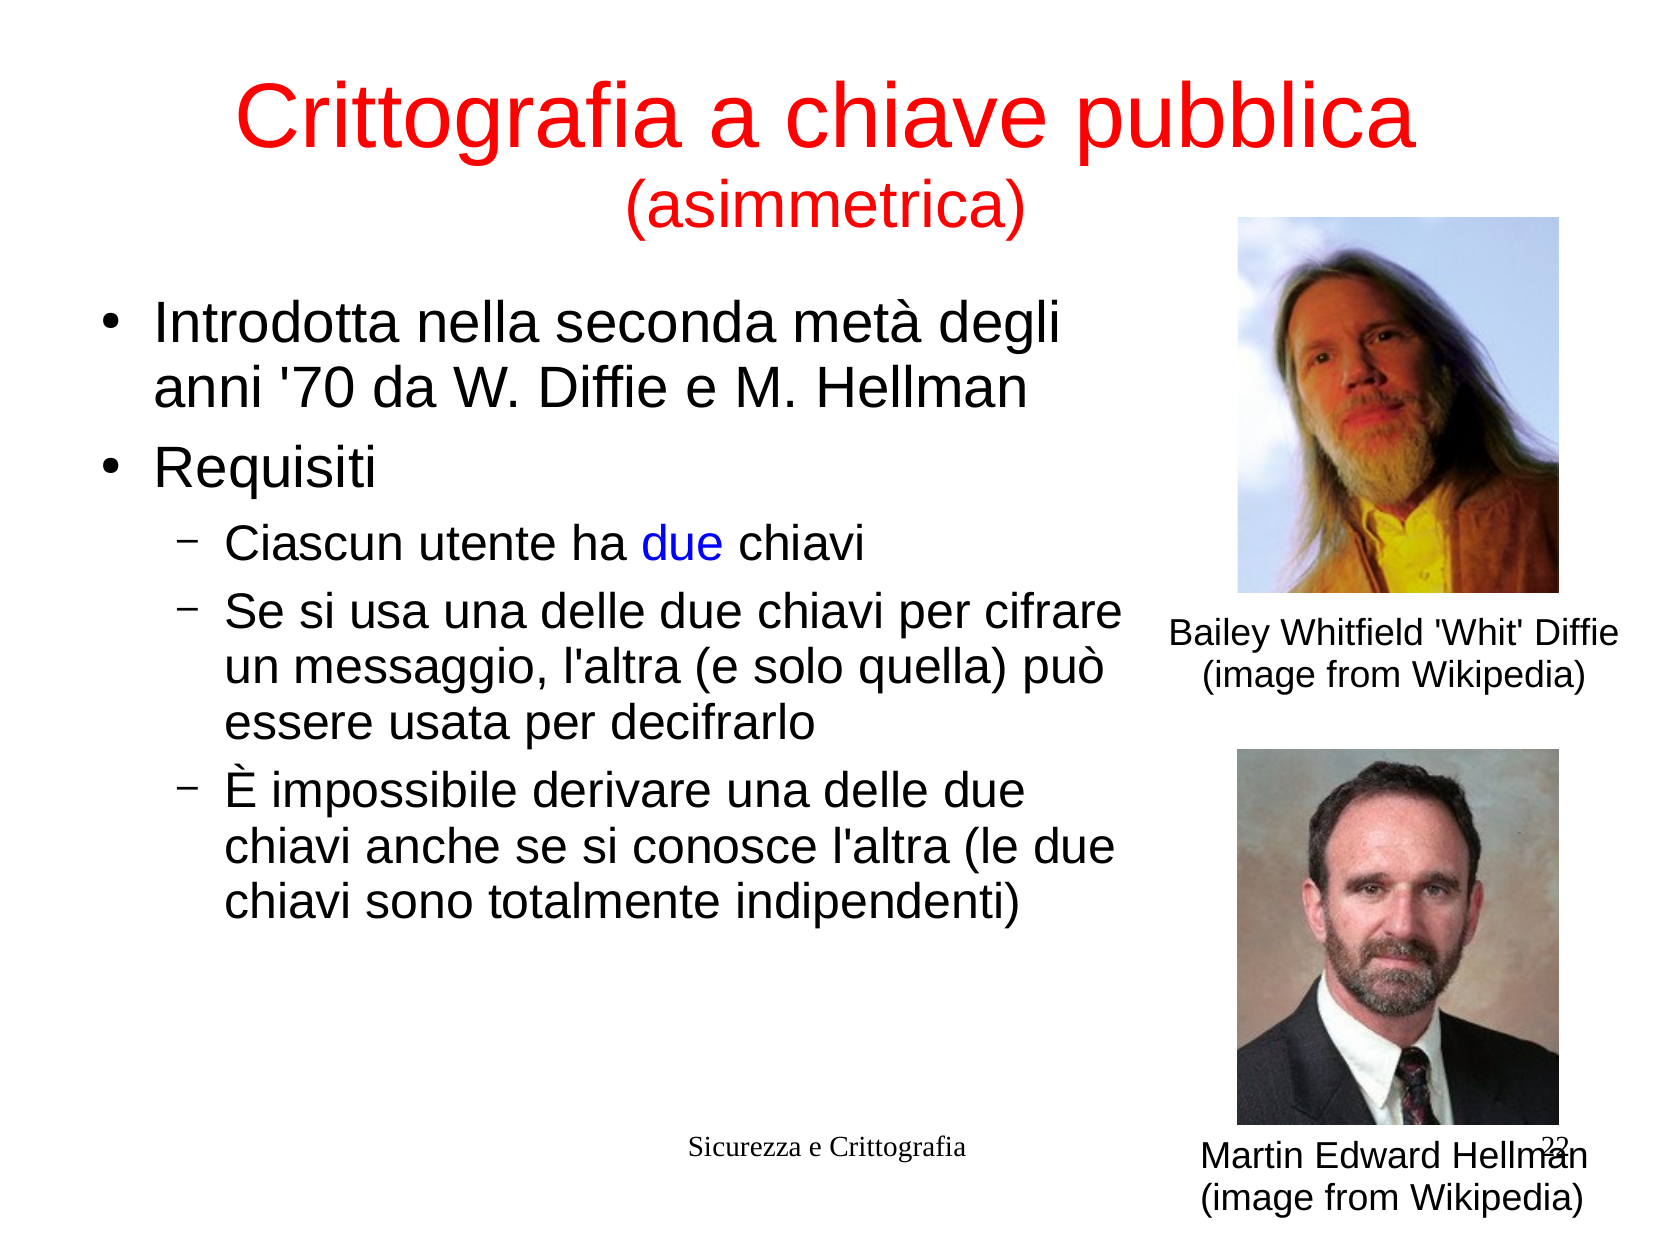

# Crittografia a chiave pubblica (asimmetrica)
Introdotta nella seconda metà degli anni '70 da W. Diffie e M. Hellman
Requisiti
Ciascun utente ha due chiavi
Se si usa una delle due chiavi per cifrare un messaggio, l'altra (e solo quella) può essere usata per decifrarlo
È impossibile derivare una delle due chiavi anche se si conosce l'altra (le due chiavi sono totalmente indipendenti)
Bailey Whitfield 'Whit' Diffie
(image from Wikipedia)
Sicurezza e Crittografia
22
Martin Edward Hellman
(image from Wikipedia)